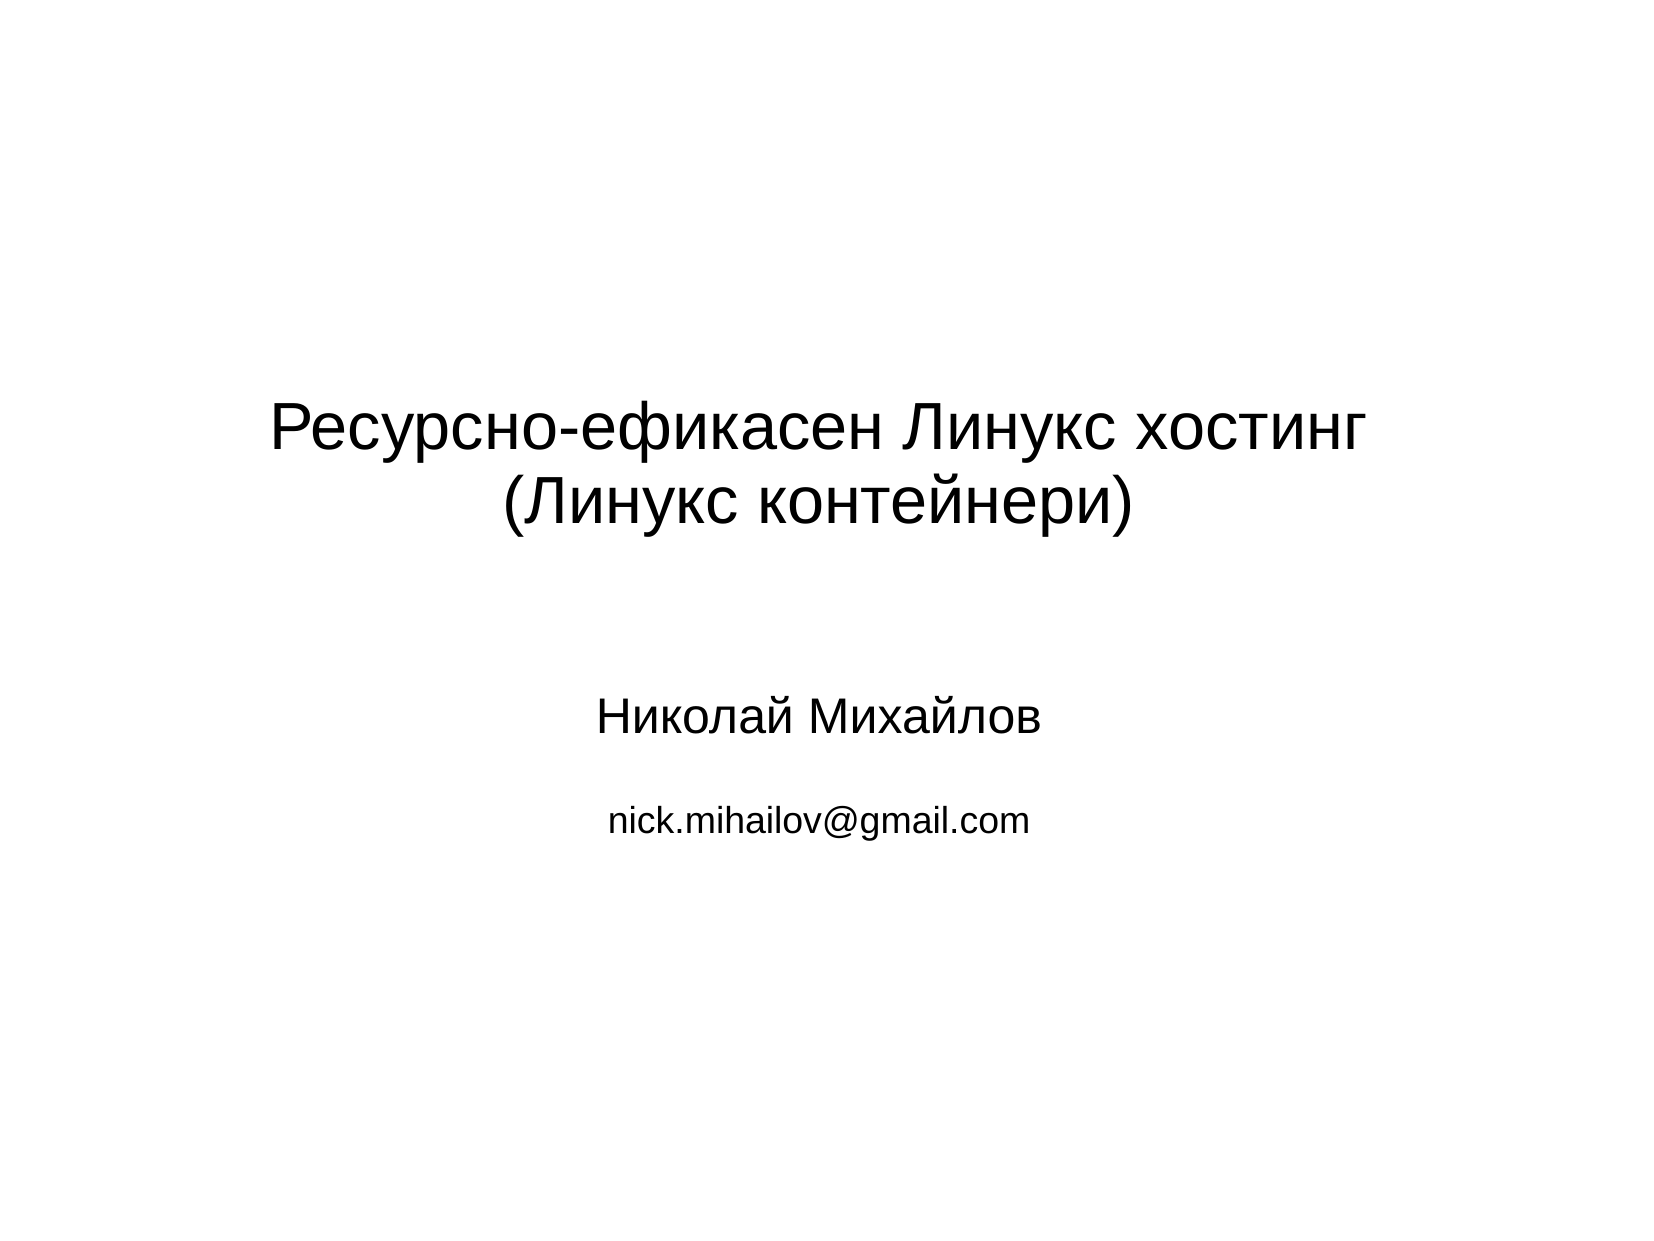

# Ресурсно-ефикасен Линукс хостинг
(Линукс контейнери)
Николай Михайлов
nick.mihailov@gmail.com